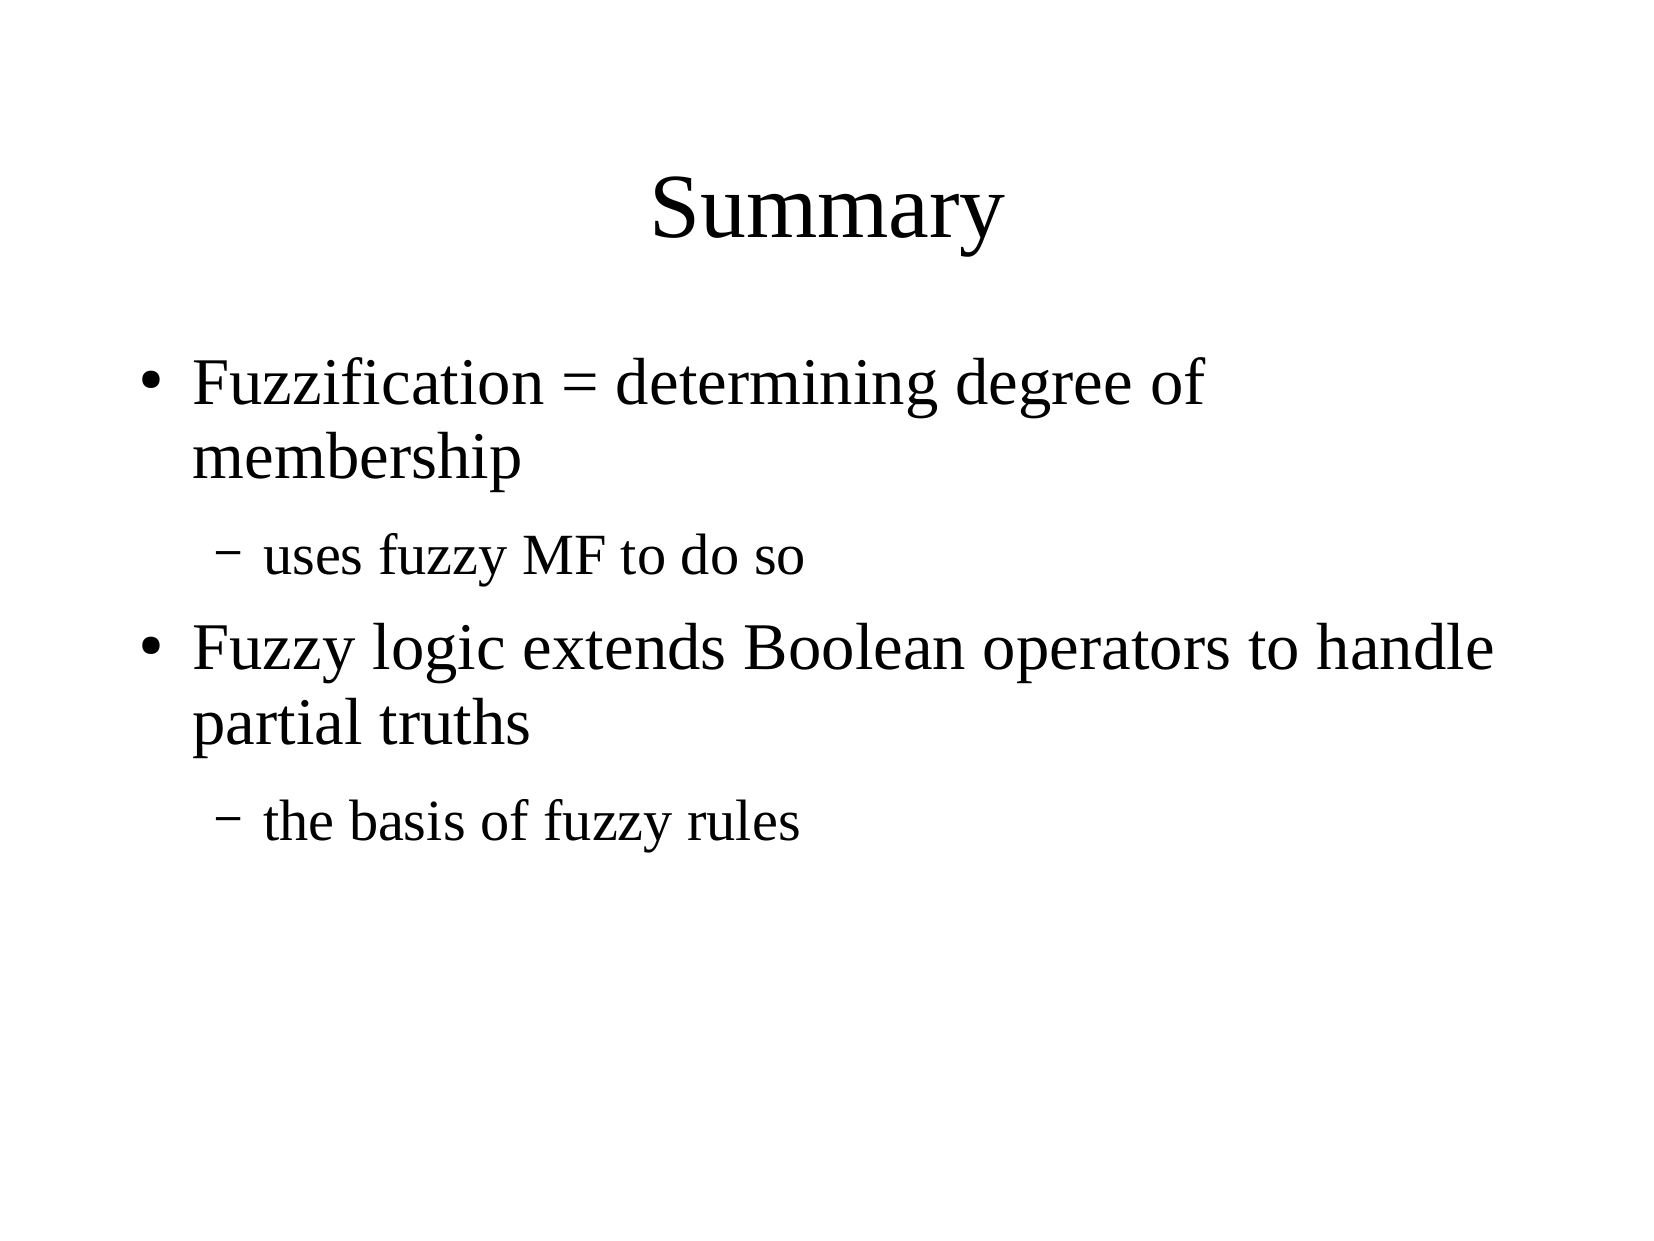

# Summary
Fuzzification = determining degree of membership
uses fuzzy MF to do so
Fuzzy logic extends Boolean operators to handle partial truths
the basis of fuzzy rules